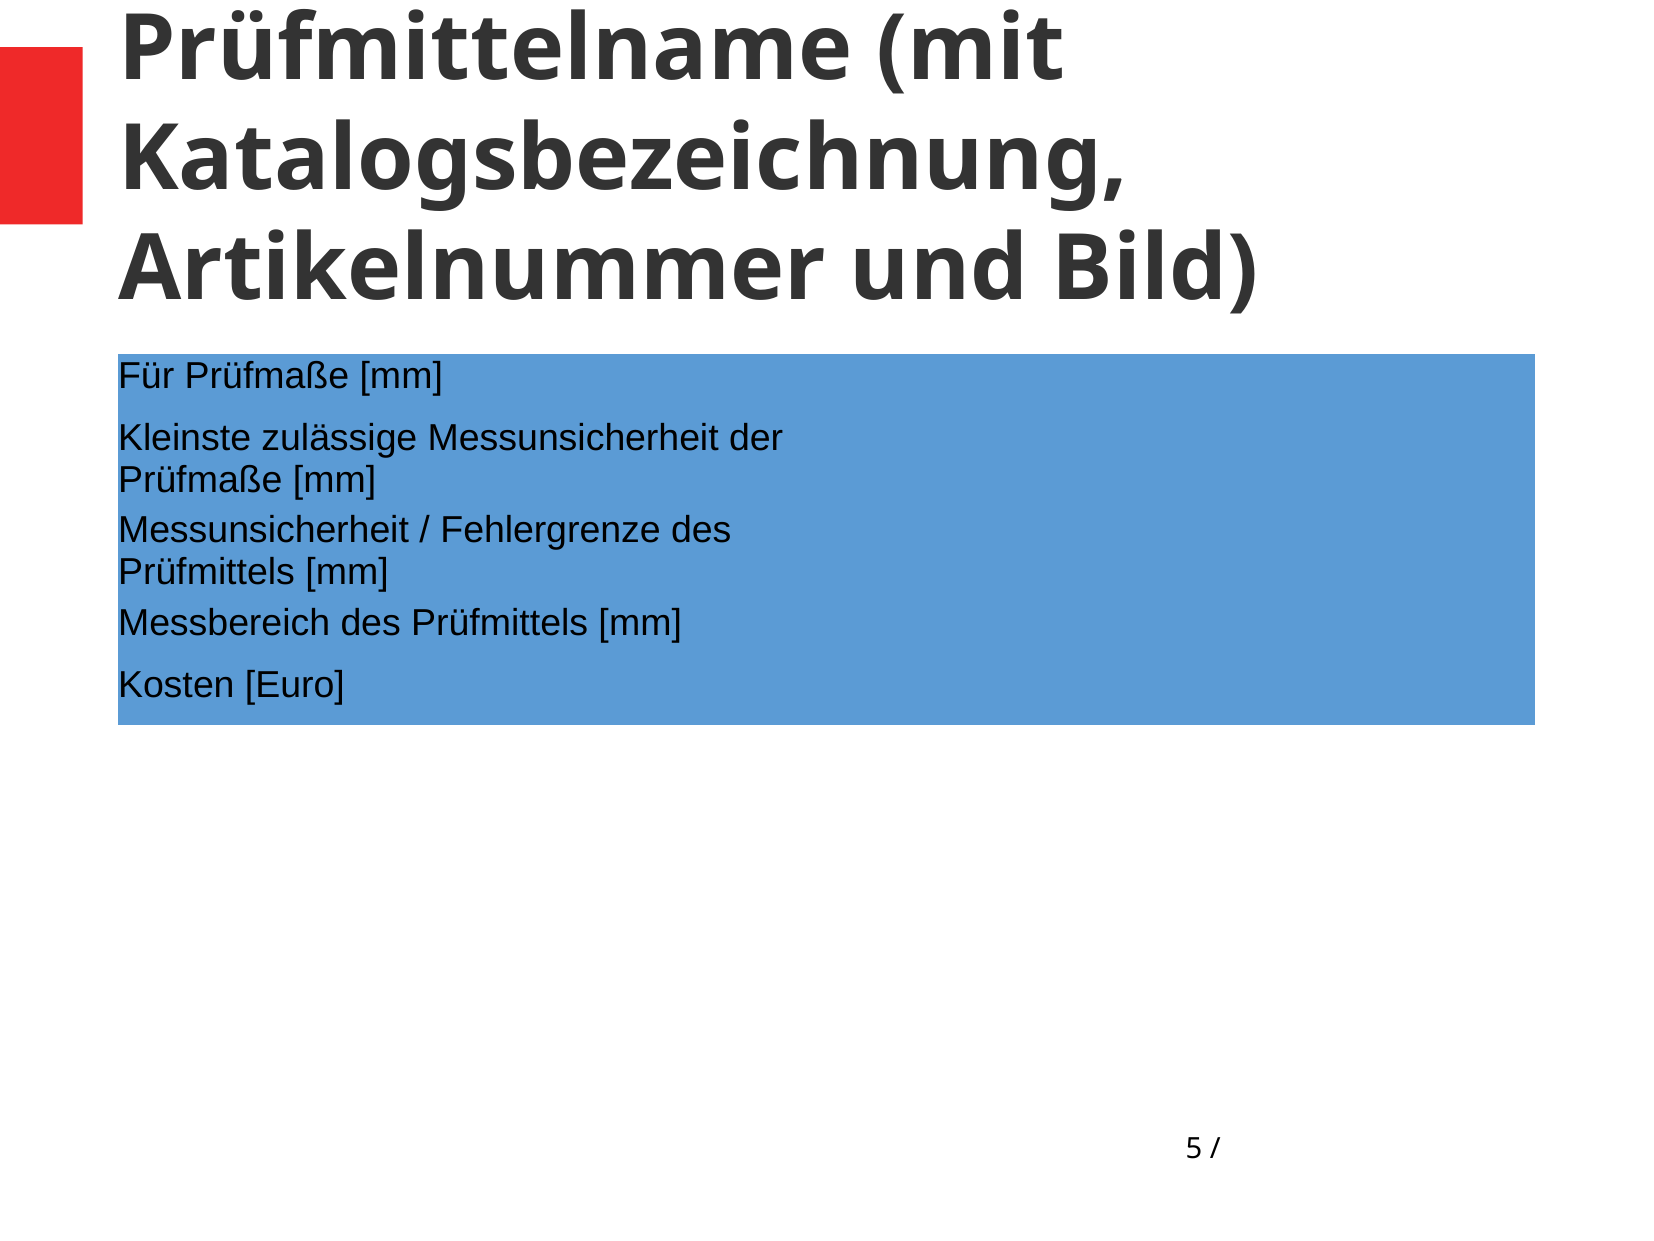

# Prüfmittelname (mit Katalogsbezeichnung, Artikelnummer und Bild)
| Für Prüfmaße [mm] | |
| --- | --- |
| Kleinste zulässige Messunsicherheit der Prüfmaße [mm] | |
| Messunsicherheit / Fehlergrenze des Prüfmittels [mm] | |
| Messbereich des Prüfmittels [mm] | |
| Kosten [Euro] | |